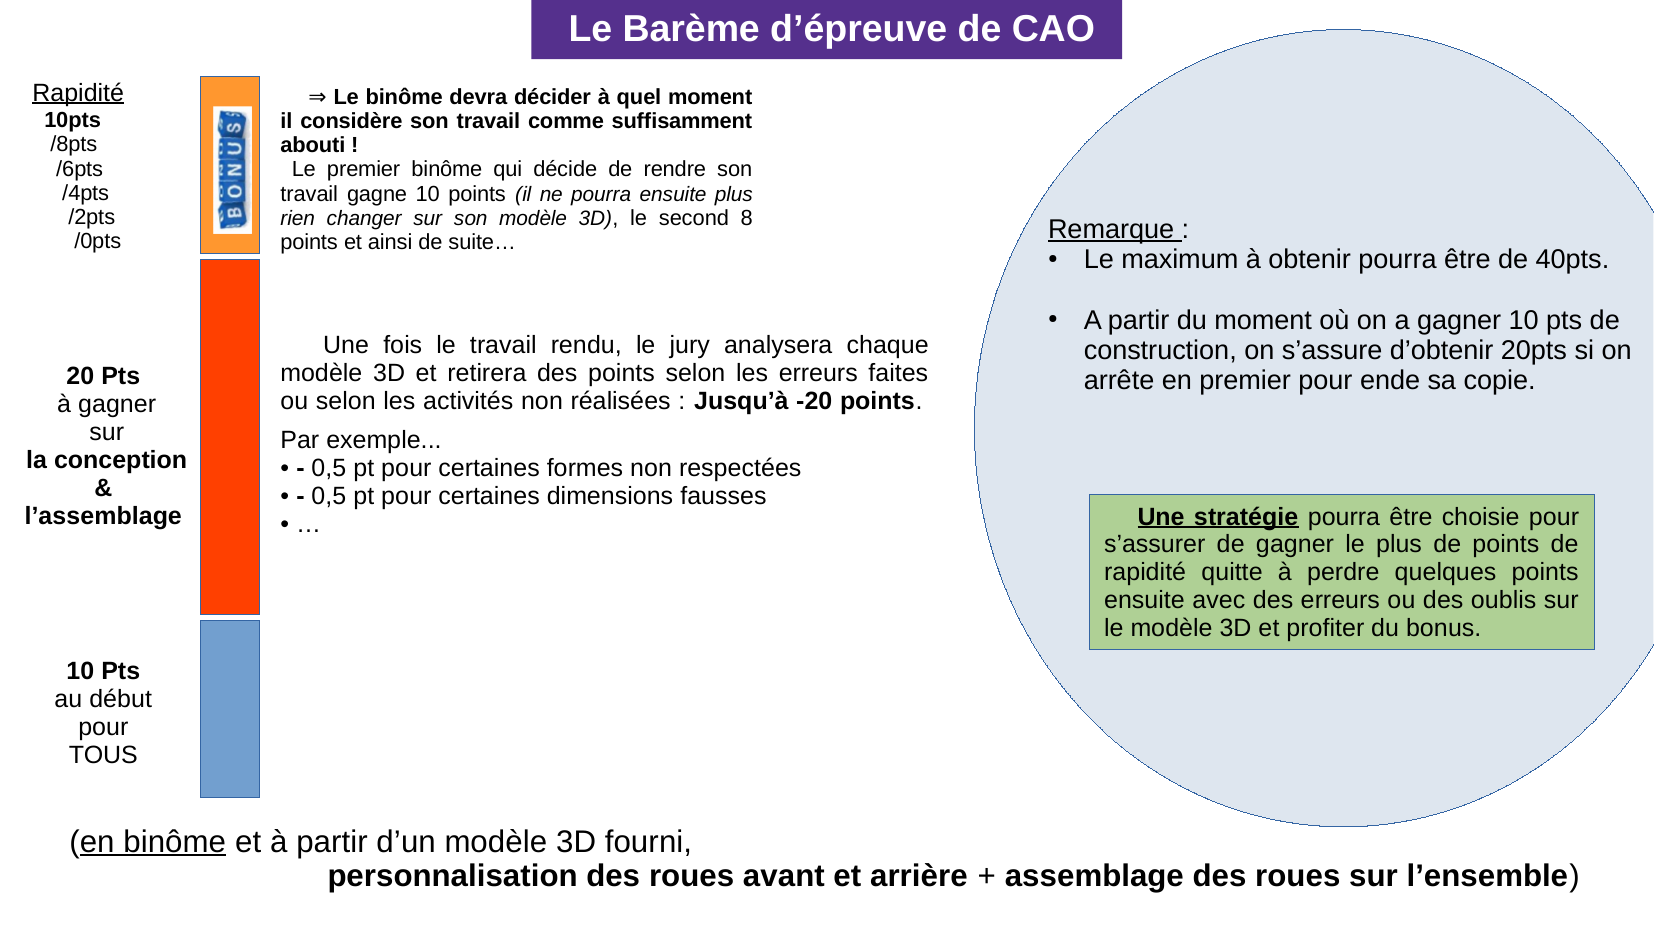

Le Barème d’épreuve de CAO
Remarque :
Le maximum à obtenir pourra être de 40pts.
A partir du moment où on a gagner 10 pts de construction, on s’assure d’obtenir 20pts si on arrête en premier pour ende sa copie.
Rapidité
 ⇒ Le binôme devra décider à quel moment il considère son travail comme suffisamment abouti !
 Le premier binôme qui décide de rendre son travail gagne 10 points (il ne pourra ensuite plus rien changer sur son modèle 3D), le second 8 points et ainsi de suite…
10pts
 /8pts
 /6pts
 /4pts
 /2pts
 /0pts
20 Pts
 à gagner
 sur
 la conception
& l’assemblage
 Une fois le travail rendu, le jury analysera chaque modèle 3D et retirera des points selon les erreurs faites ou selon les activités non réalisées : Jusqu’à -20 points.
Par exemple...
• - 0,5 pt pour certaines formes non respectées
• - 0,5 pt pour certaines dimensions fausses
• …
 Une stratégie pourra être choisie pour s’assurer de gagner le plus de points de rapidité quitte à perdre quelques points ensuite avec des erreurs ou des oublis sur le modèle 3D et profiter du bonus.
10 Pts
au début
pour TOUS
(en binôme et à partir d’un modèle 3D fourni,
personnalisation des roues avant et arrière + assemblage des roues sur l’ensemble)